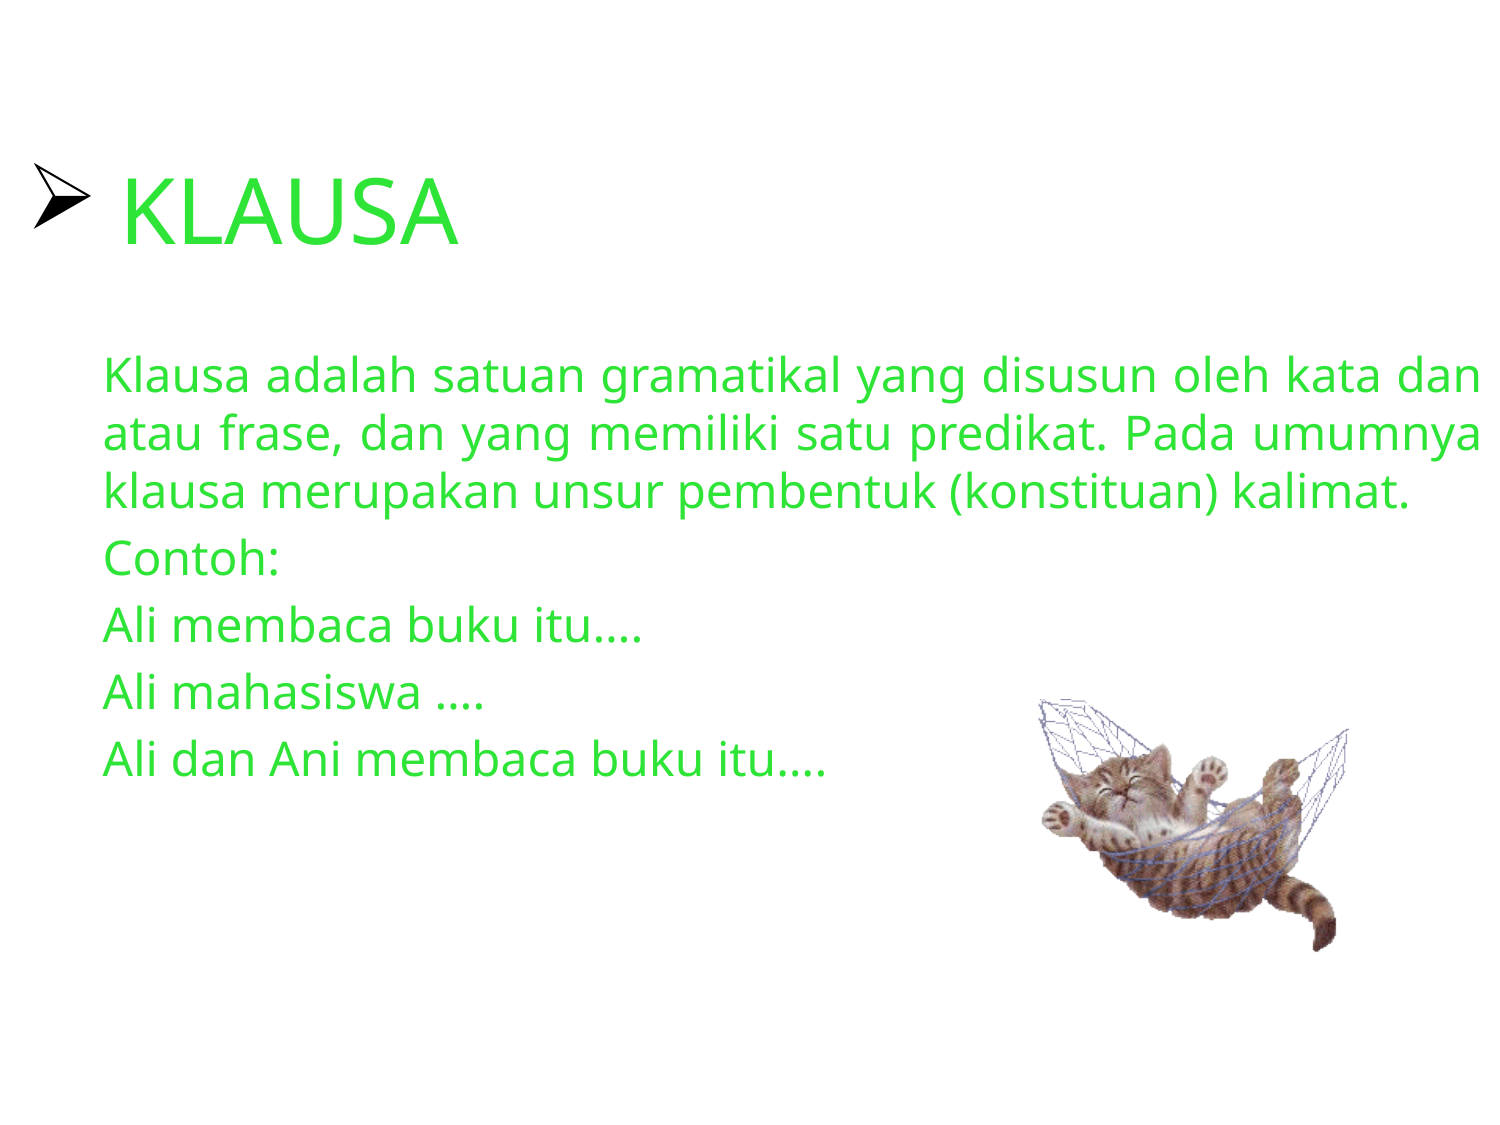

# KLAUSA
Klausa adalah satuan gramatikal yang disusun oleh kata dan atau frase, dan yang memiliki satu predikat. Pada umumnya klausa merupakan unsur pembentuk (konstituan) kalimat.
Contoh:
Ali membaca buku itu….
Ali mahasiswa ….
Ali dan Ani membaca buku itu….